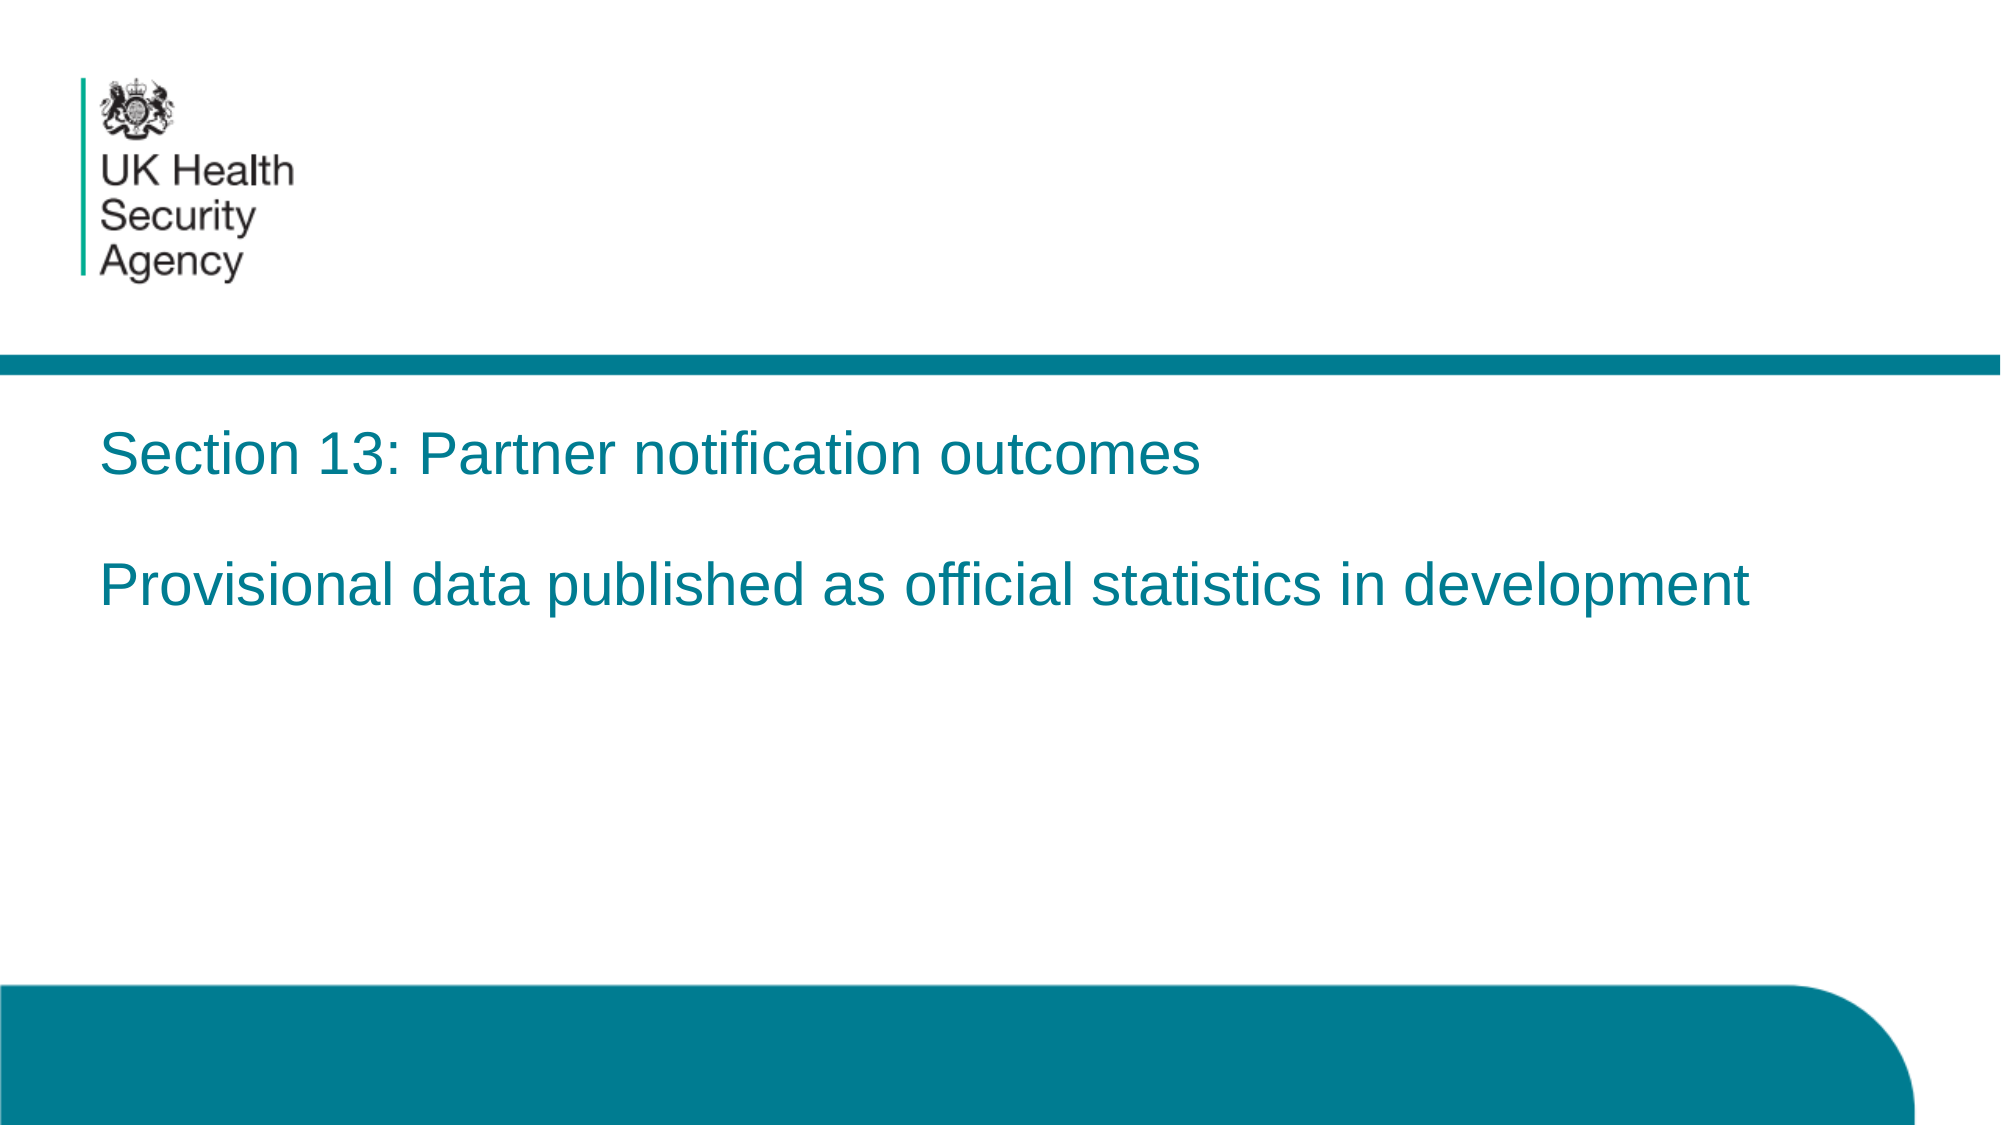

# Section 13: Partner notification outcomes Provisional data published as official statistics in development